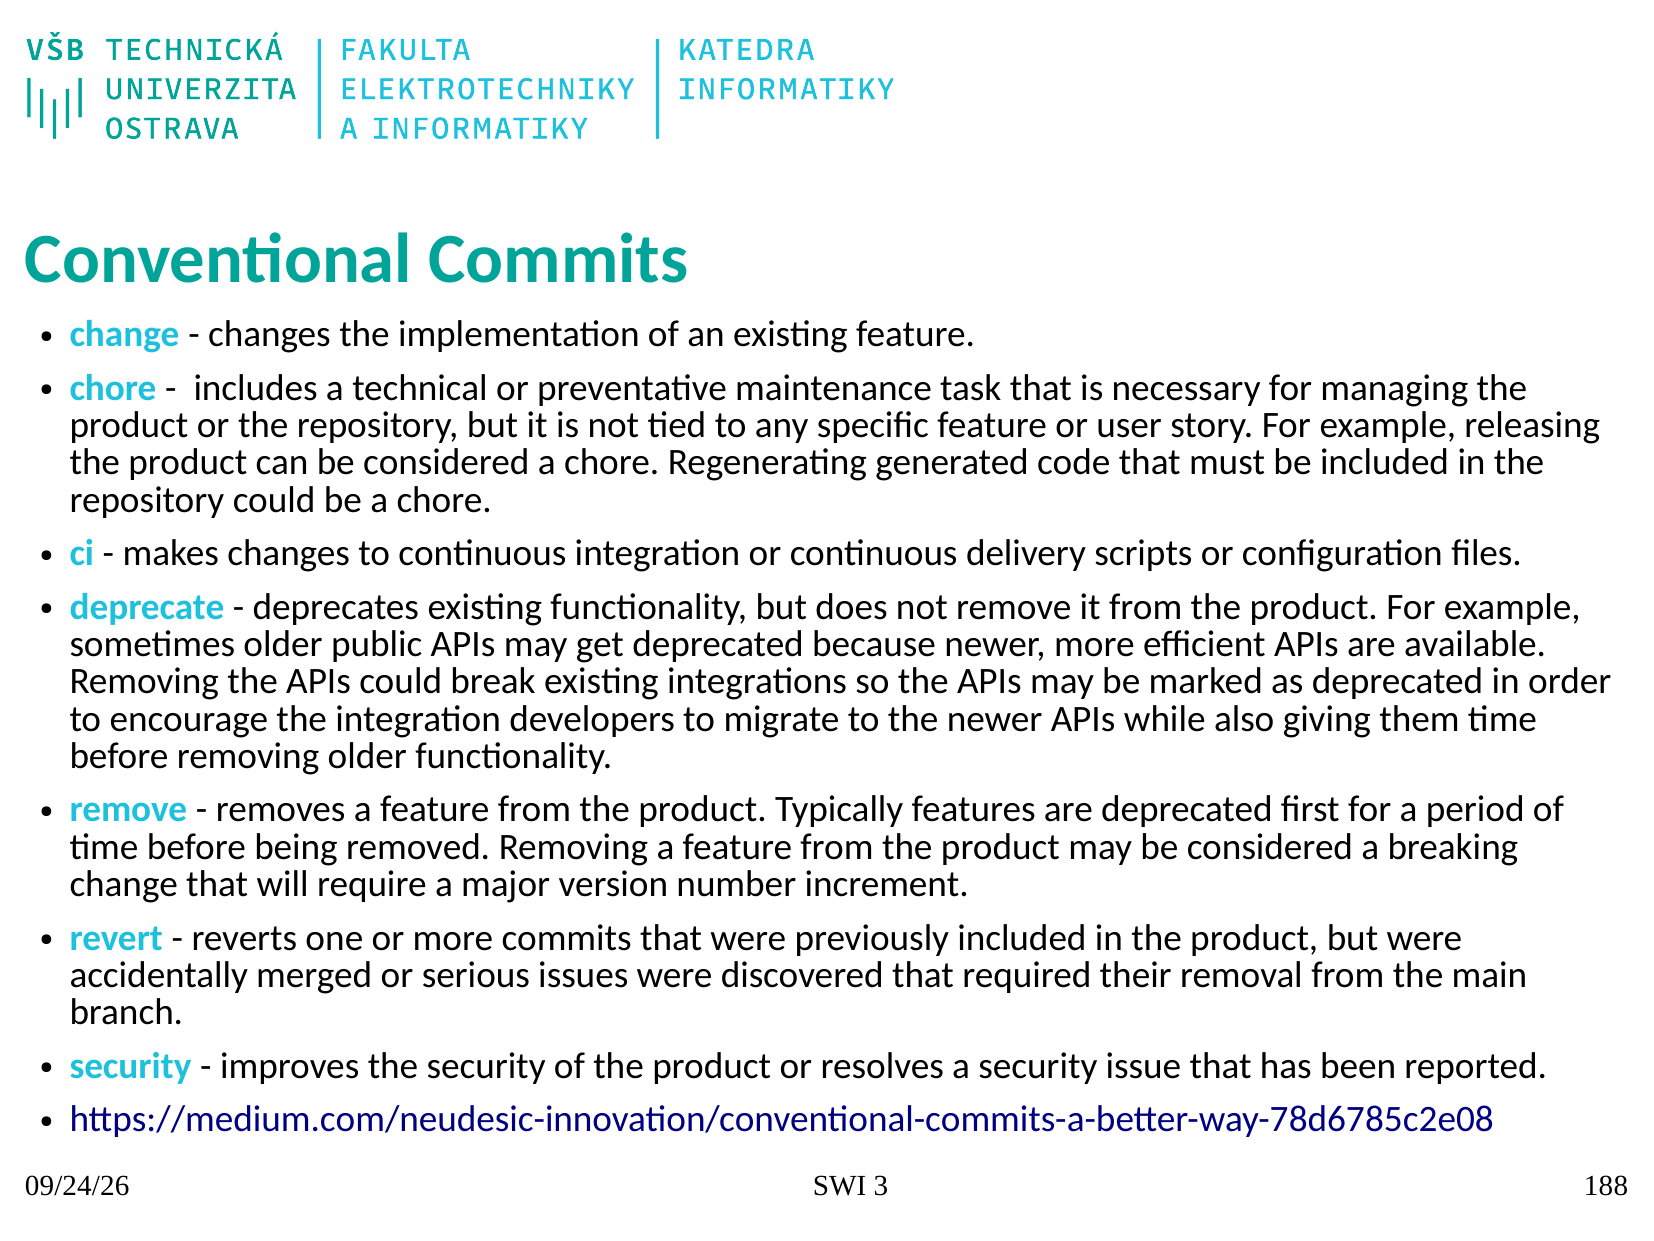

# Conventional Commits
change - changes the implementation of an existing feature.
chore - includes a technical or preventative maintenance task that is necessary for managing the product or the repository, but it is not tied to any specific feature or user story. For example, releasing the product can be considered a chore. Regenerating generated code that must be included in the repository could be a chore.
ci - makes changes to continuous integration or continuous delivery scripts or configuration files.
deprecate - deprecates existing functionality, but does not remove it from the product. For example, sometimes older public APIs may get deprecated because newer, more efficient APIs are available. Removing the APIs could break existing integrations so the APIs may be marked as deprecated in order to encourage the integration developers to migrate to the newer APIs while also giving them time before removing older functionality.
remove - removes a feature from the product. Typically features are deprecated first for a period of time before being removed. Removing a feature from the product may be considered a breaking change that will require a major version number increment.
revert - reverts one or more commits that were previously included in the product, but were accidentally merged or serious issues were discovered that required their removal from the main branch.
security - improves the security of the product or resolves a security issue that has been reported.
https://medium.com/neudesic-innovation/conventional-commits-a-better-way-78d6785c2e08
SWI 3
188